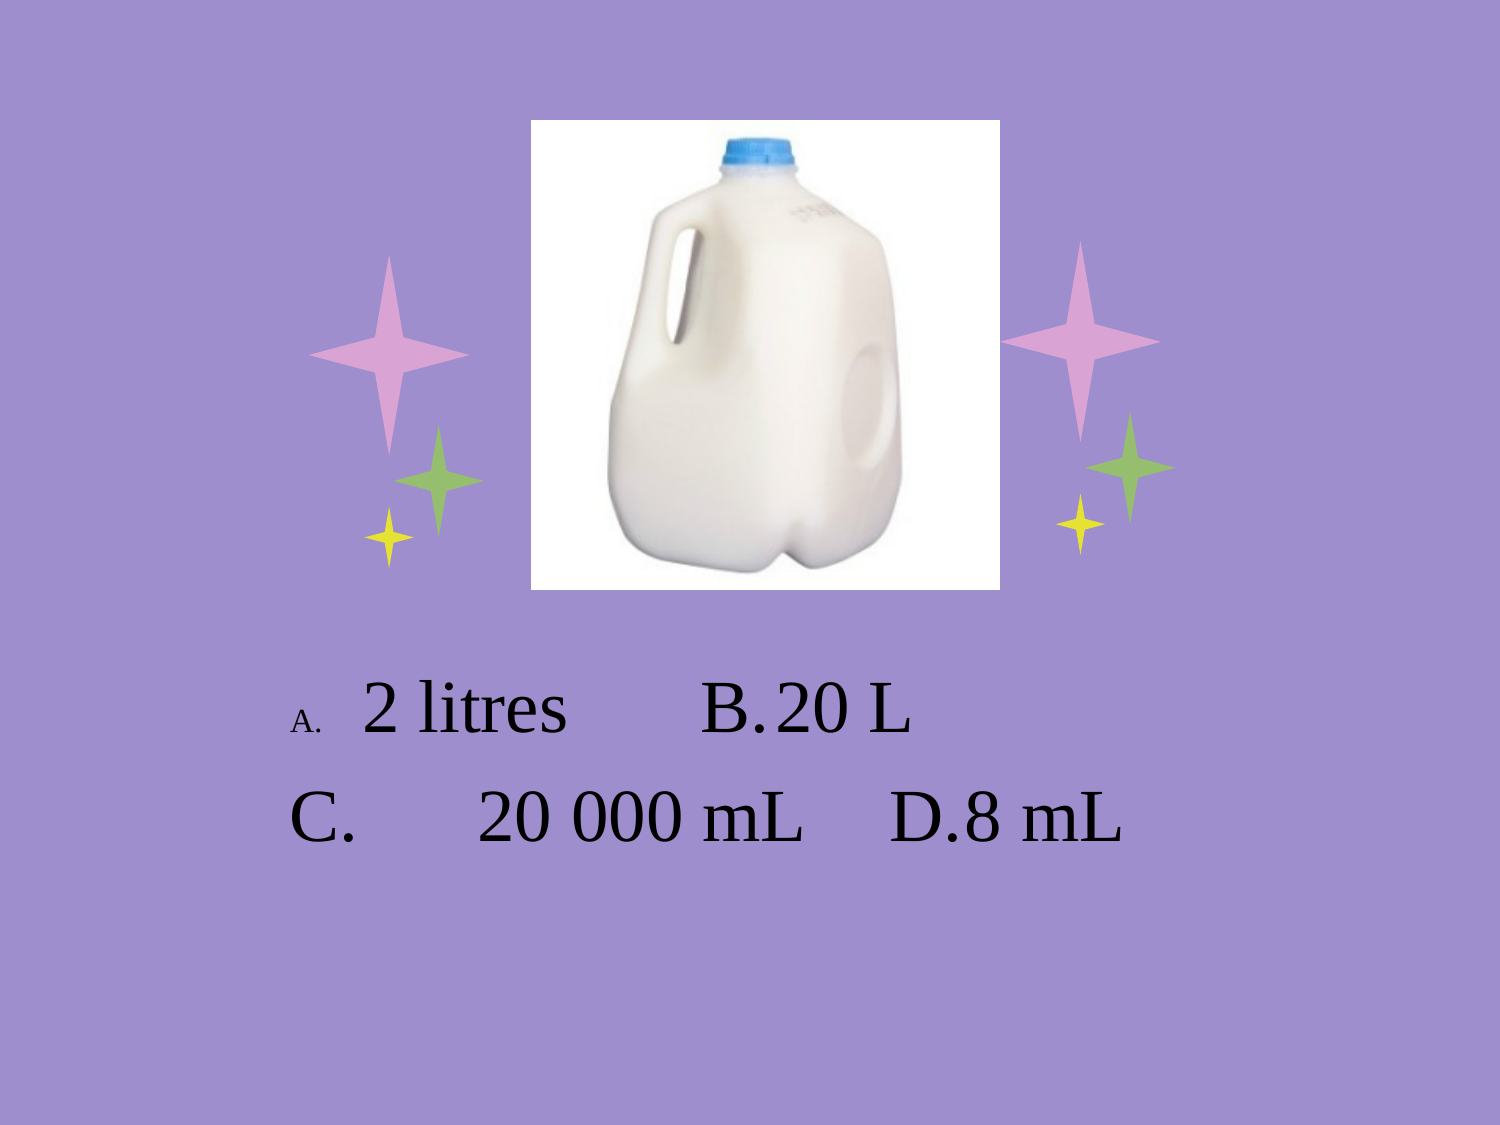

2 litres		B.	20 L
C.	 20 000 mL		D.	8 mL